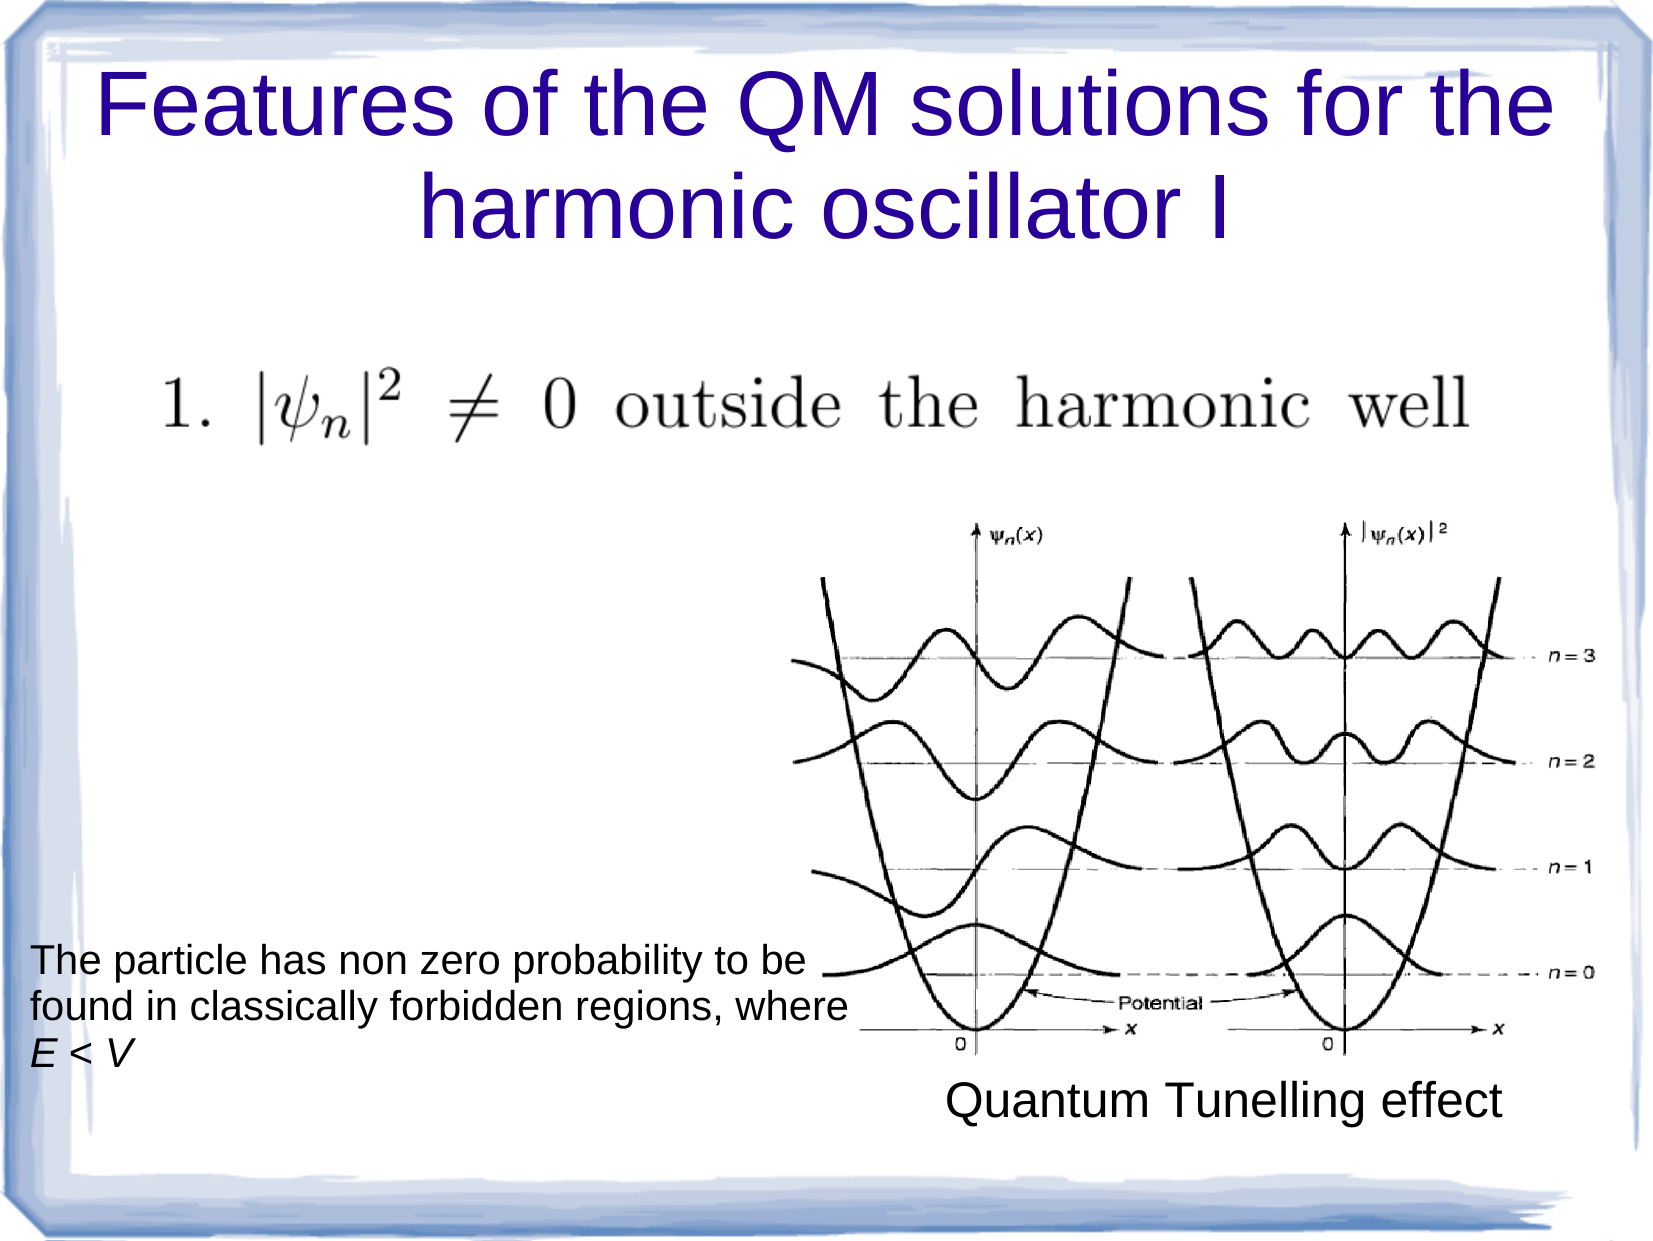

# Features of the QM solutions for the harmonic oscillator I
The particle has non zero probability to be found in classically forbidden regions, where E < V
Quantum Tunelling effect